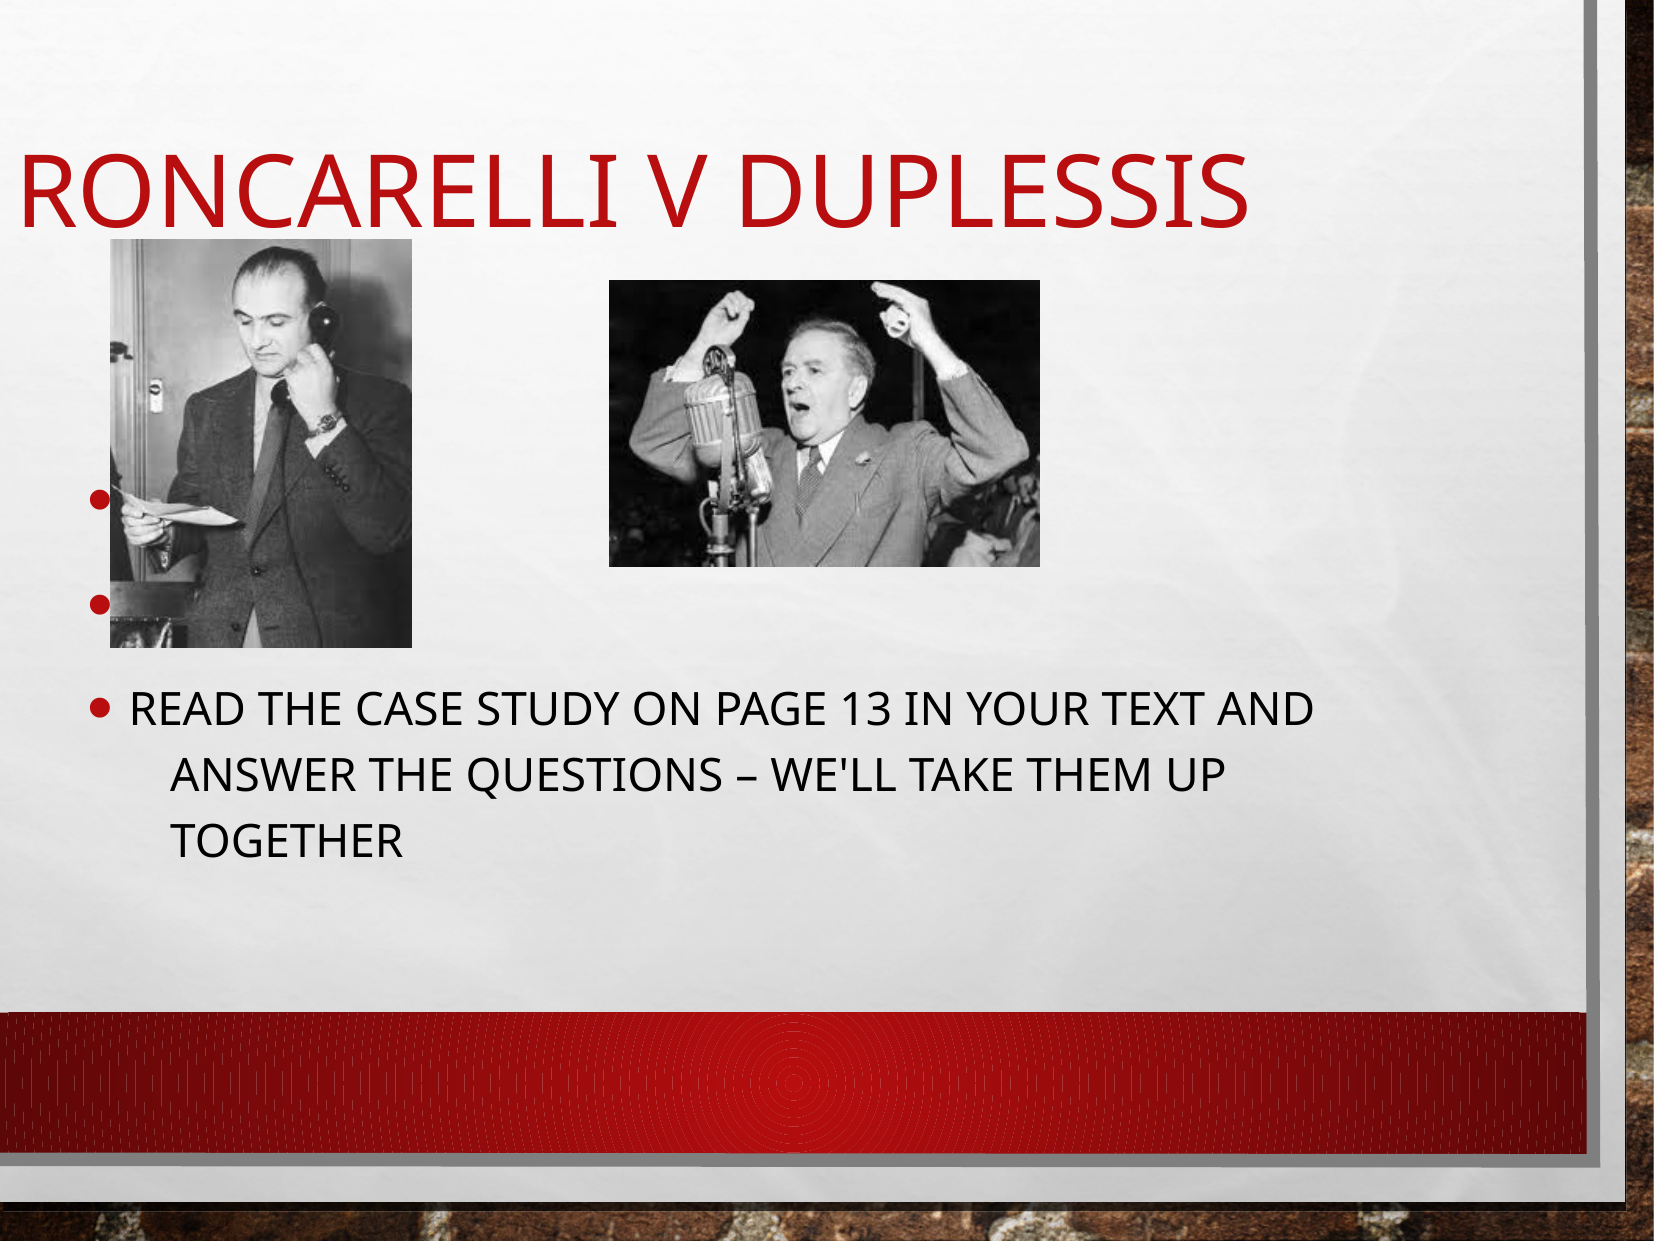

# Roncarelli v Duplessis
Read the case study on page 13 in your text and answer the questions – we'll take them up together